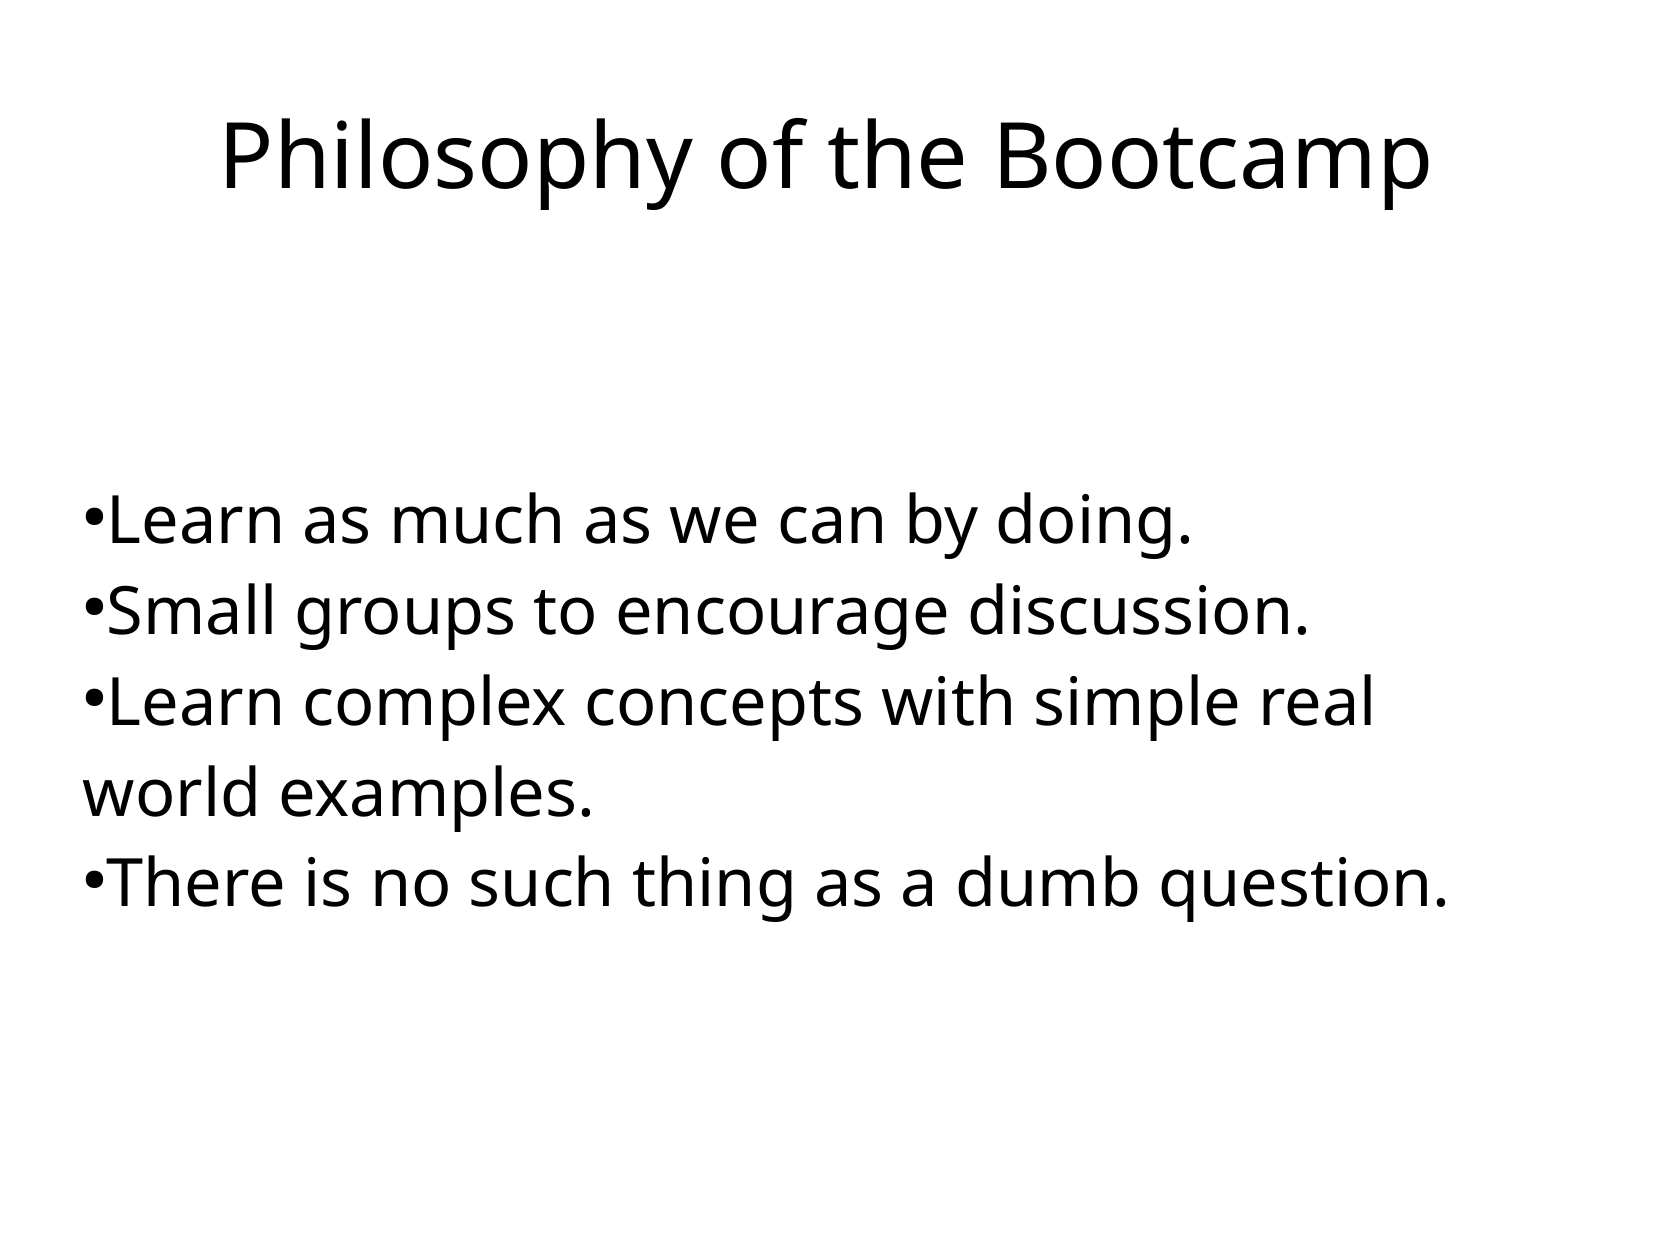

Philosophy of the Bootcamp
# Learn as much as we can by doing.
Small groups to encourage discussion.
Learn complex concepts with simple real world examples.
There is no such thing as a dumb question.